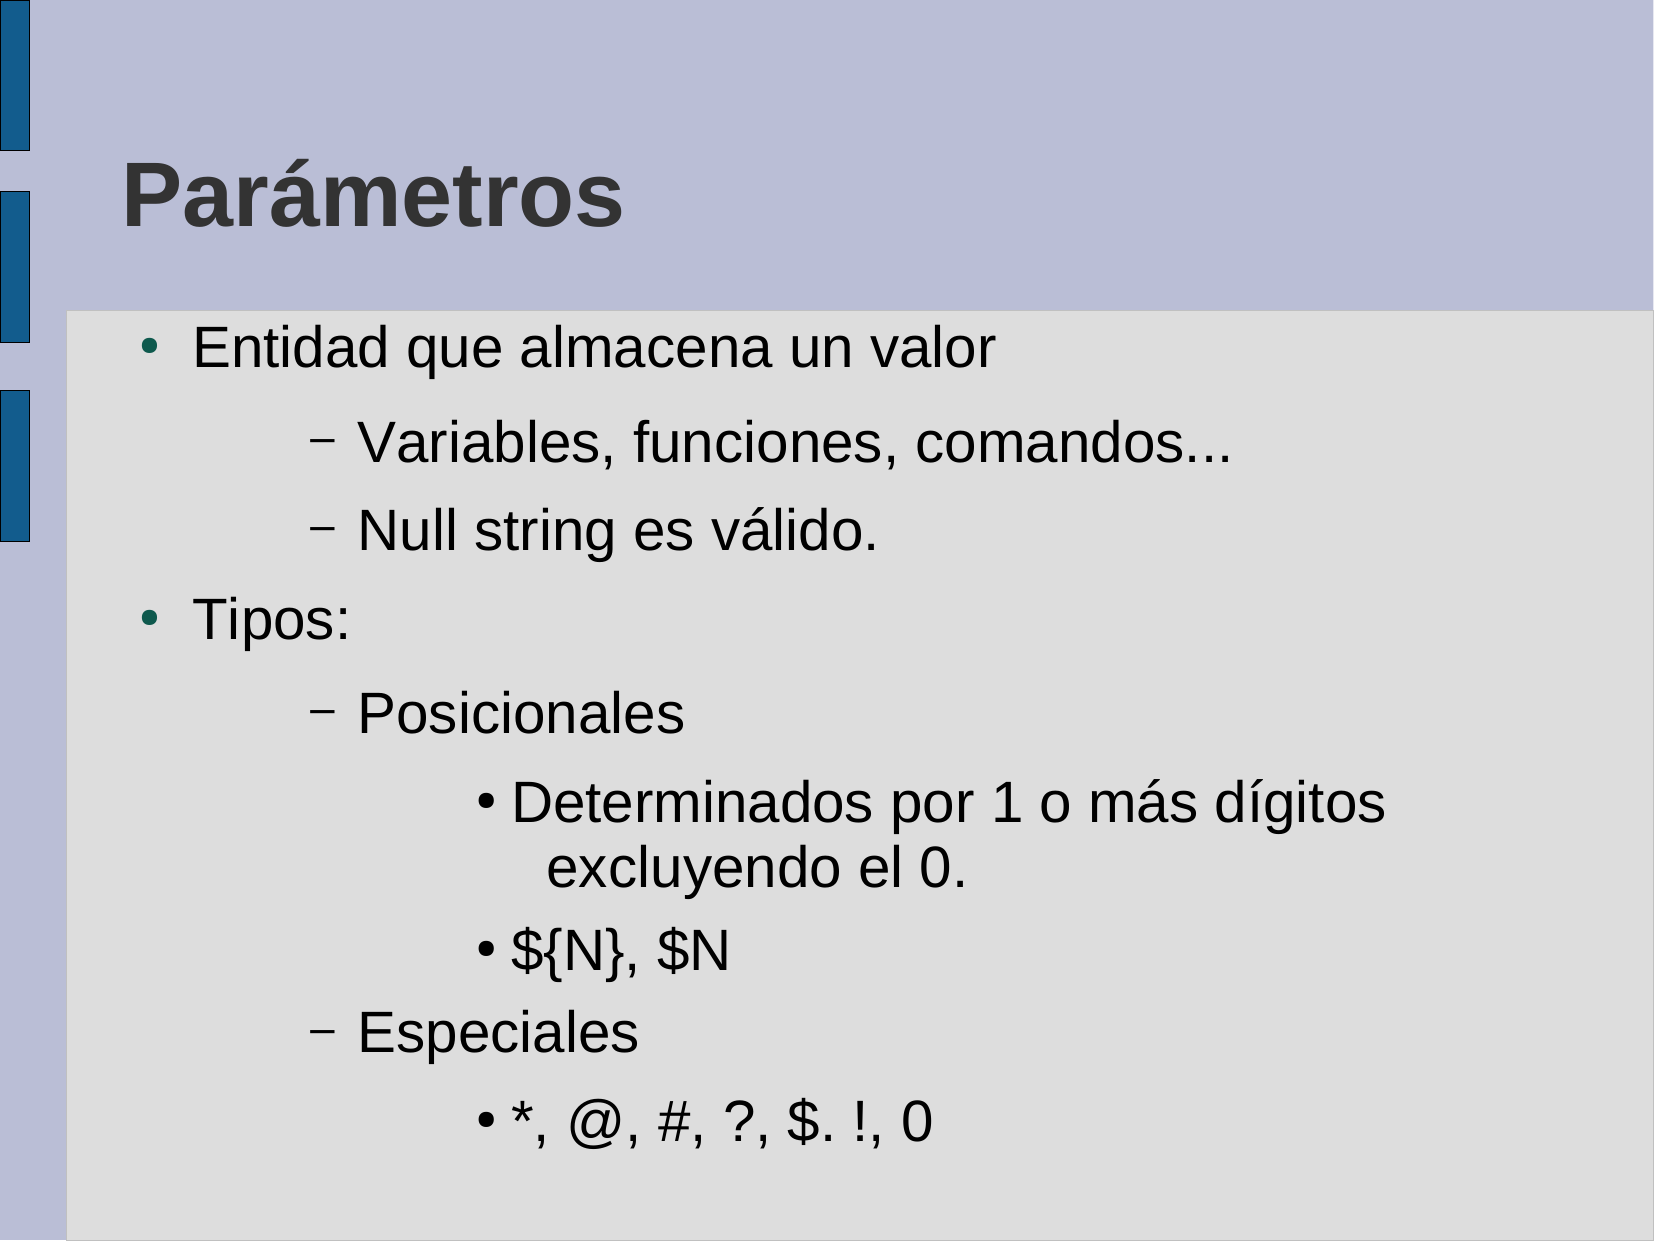

# Parámetros
Entidad que almacena un valor
Variables, funciones, comandos...
Null string es válido.
Tipos:
Posicionales
Determinados por 1 o más dígitos excluyendo el 0.
${N}, $N
Especiales
*, @, #, ?, $. !, 0